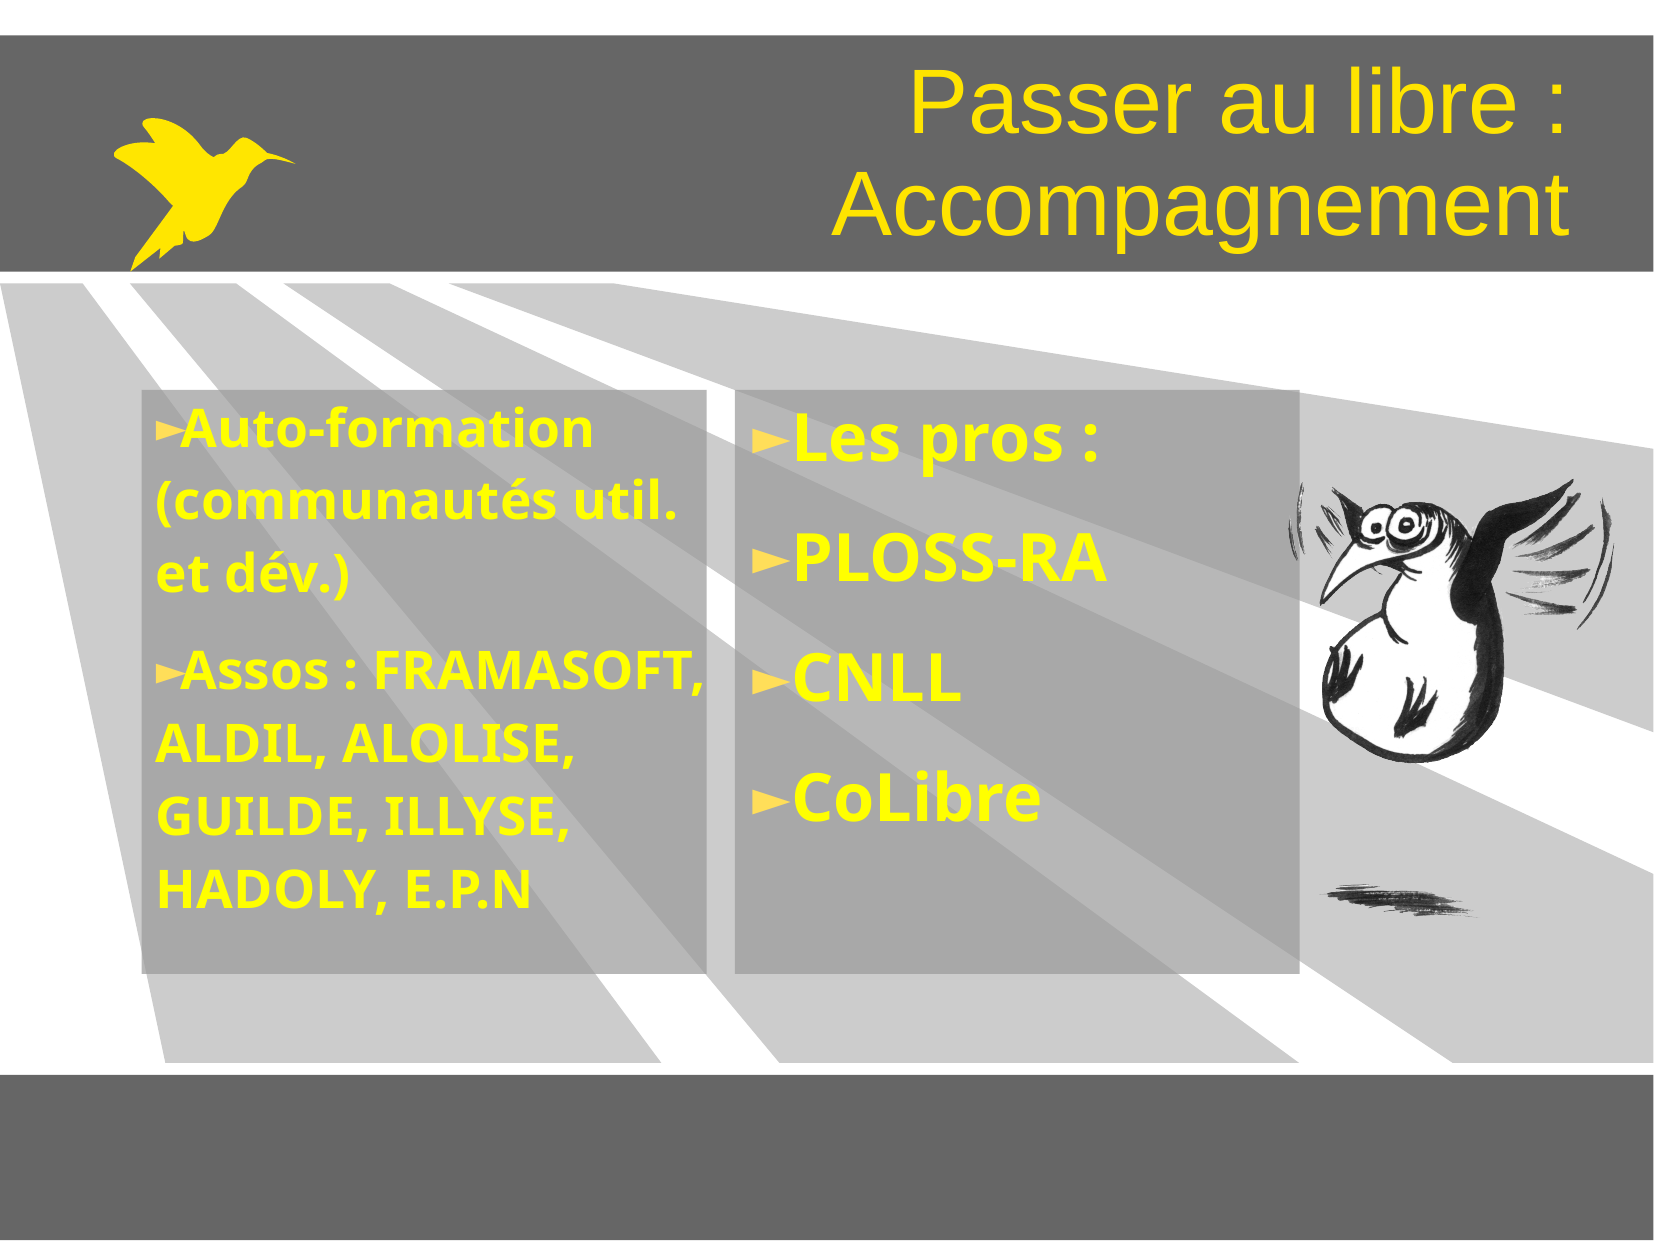

# Passer au libre : Accompagnement
Auto-formation (communautés util. et dév.)
Assos : FRAMASOFT, ALDIL, ALOLISE, GUILDE, ILLYSE, HADOLY, E.P.N
Les pros :
PLOSS-RA
CNLL
CoLibre